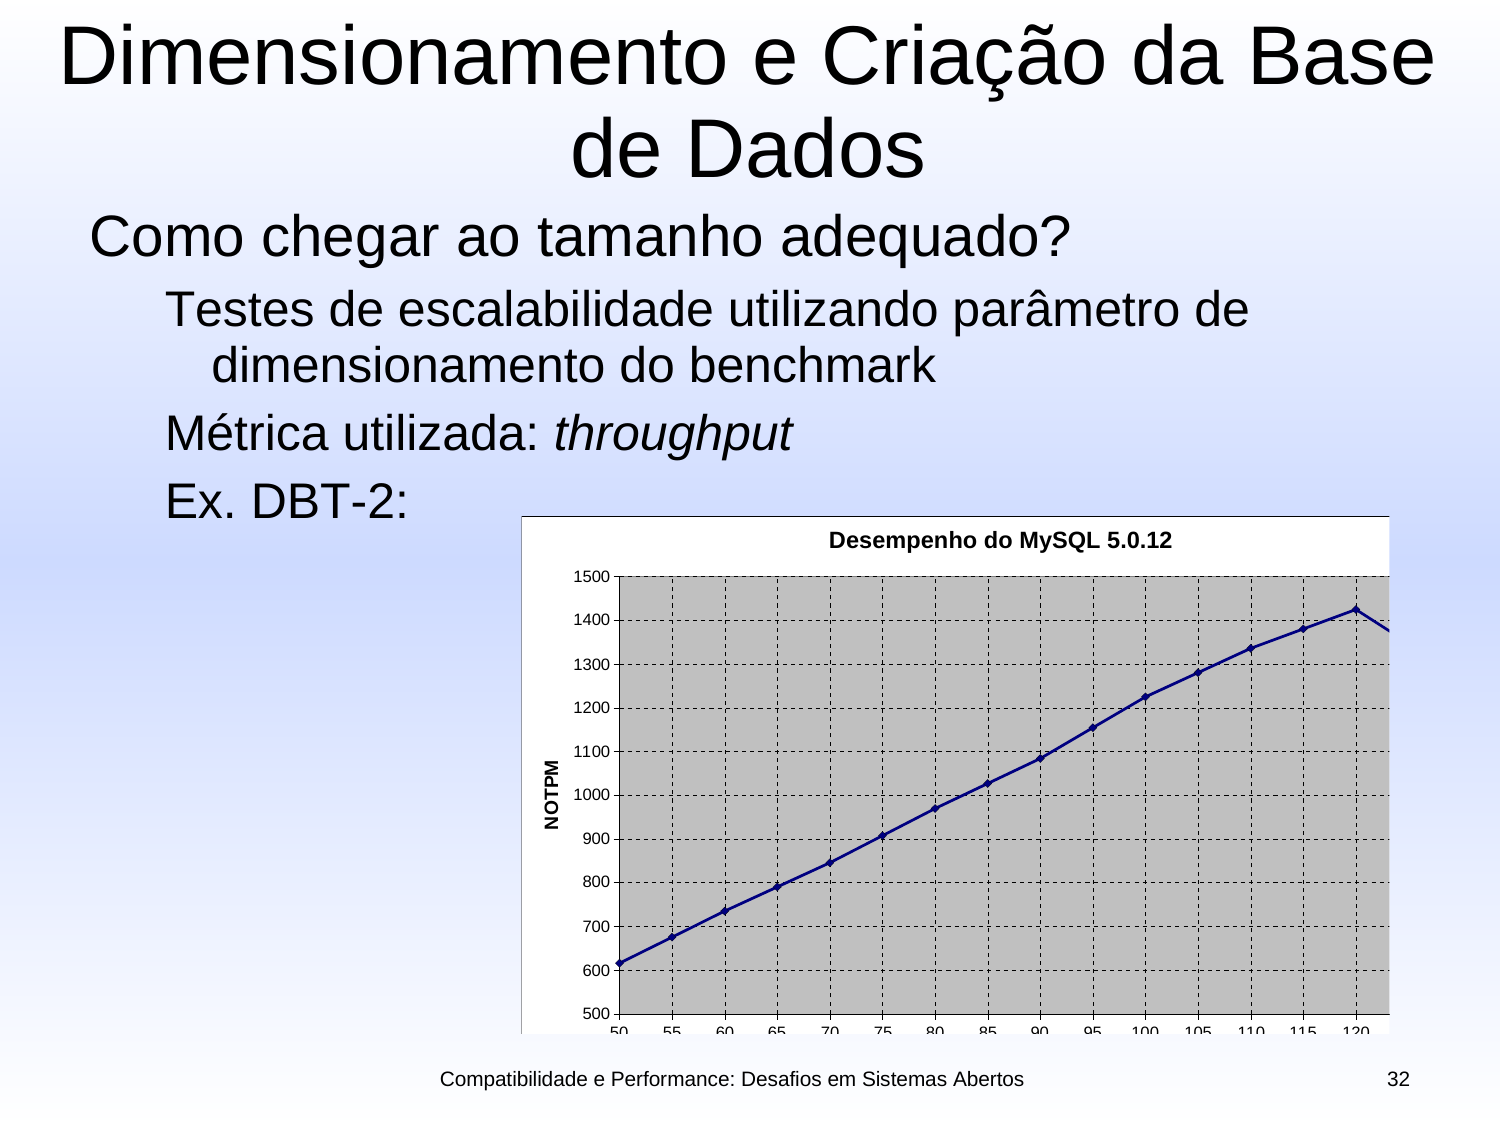

# Dimensionamento e Criação da Base de Dados
Como chegar ao tamanho adequado?
Testes de escalabilidade utilizando parâmetro de dimensionamento do benchmark
Métrica utilizada: throughput
Ex. DBT-2:
Compatibilidade e Performance: Desafios em Sistemas Abertos
32